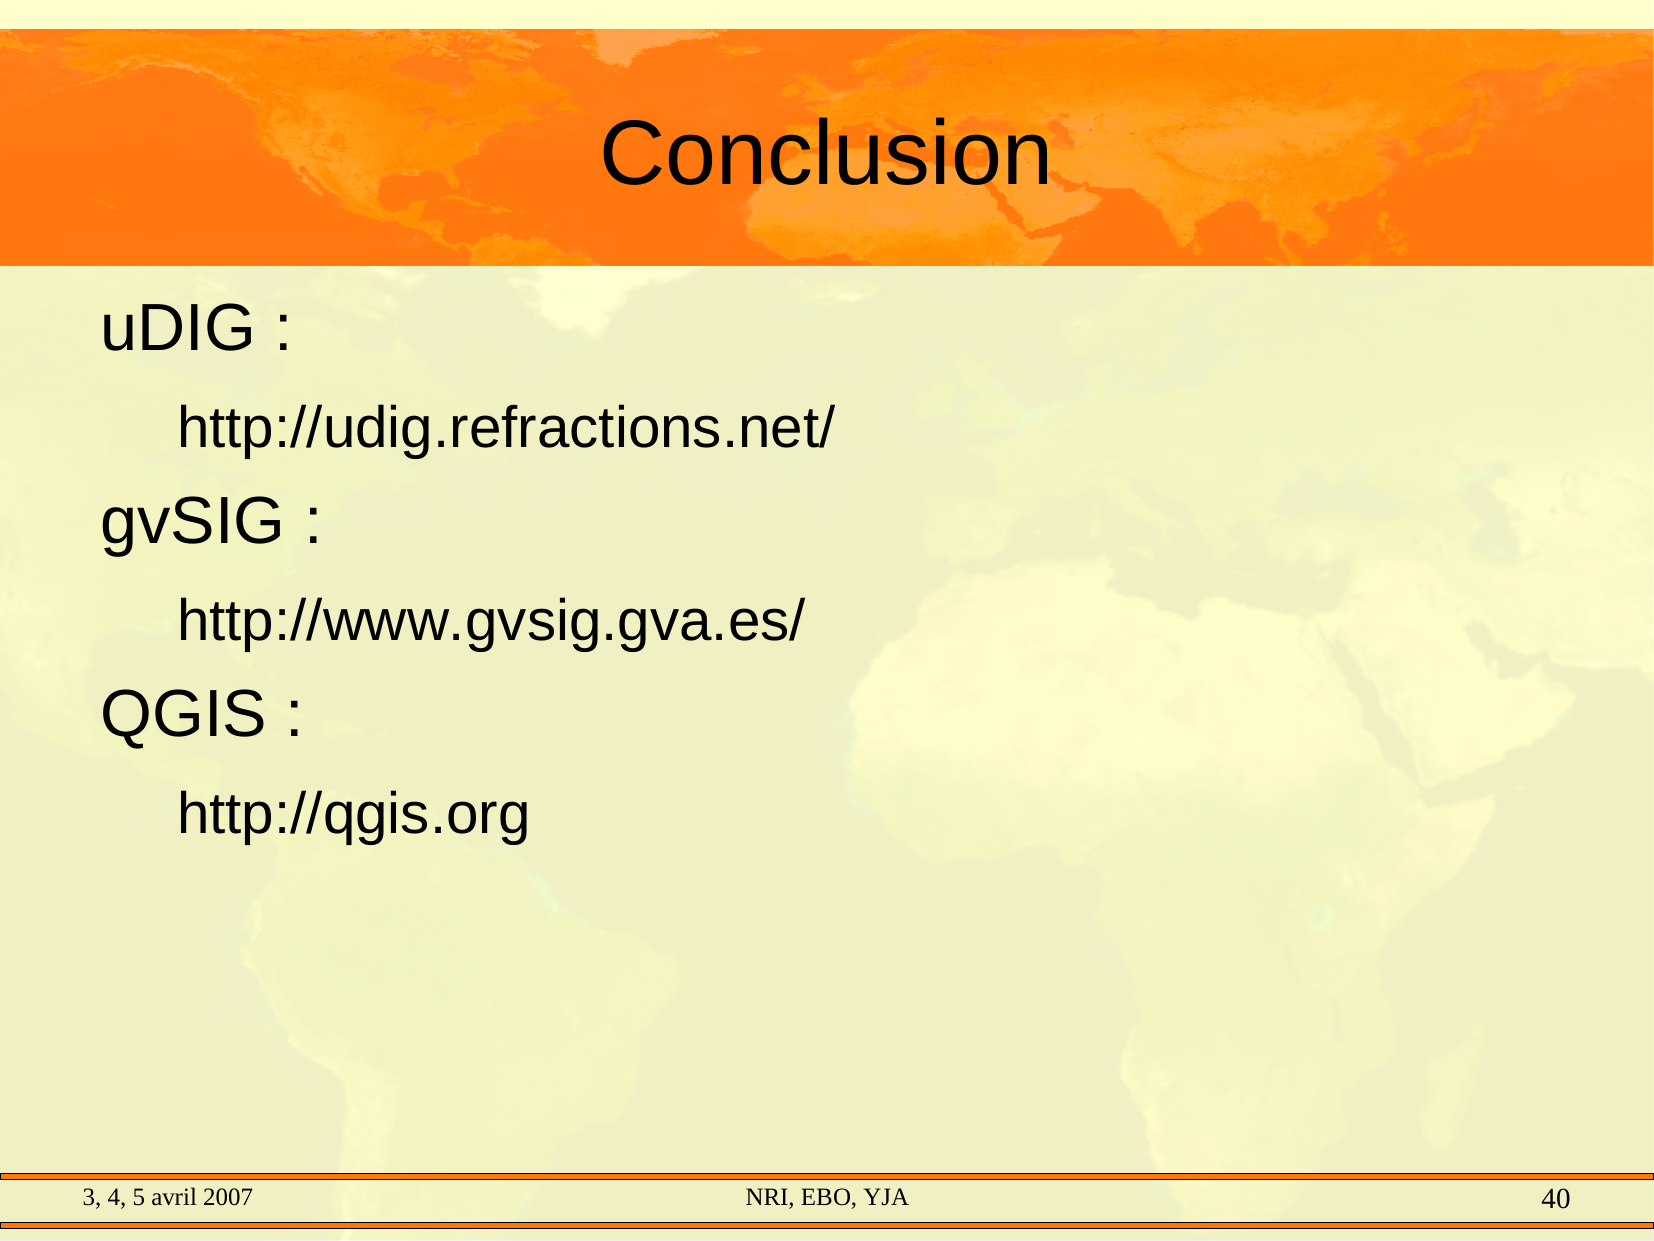

# Conclusion
uDIG :
http://udig.refractions.net/
gvSIG :
http://www.gvsig.gva.es/
QGIS :
http://qgis.org
3, 4, 5 avril 2007
NRI, EBO, YJA
40